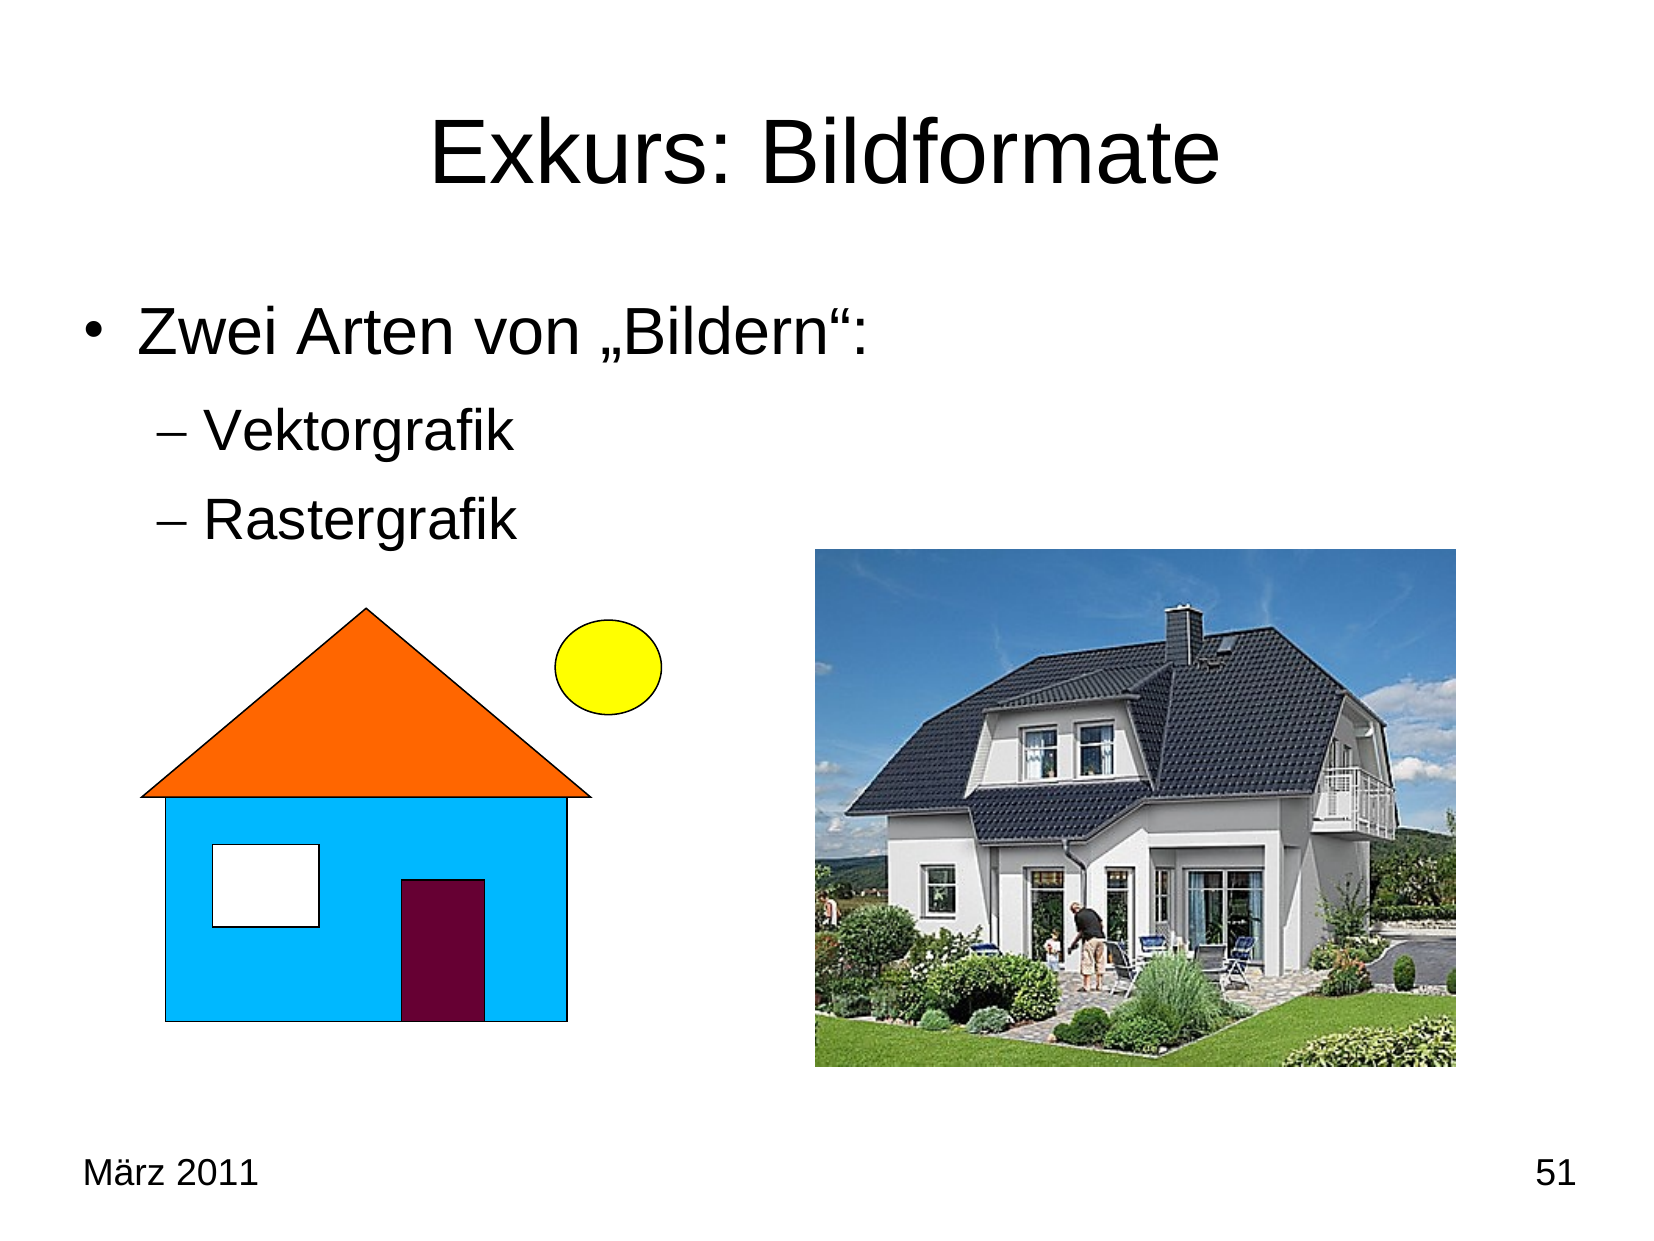

# Exkurs: Bildformate
Zwei Arten von „Bildern“:
Vektorgrafik
Rastergrafik
März 2011
51